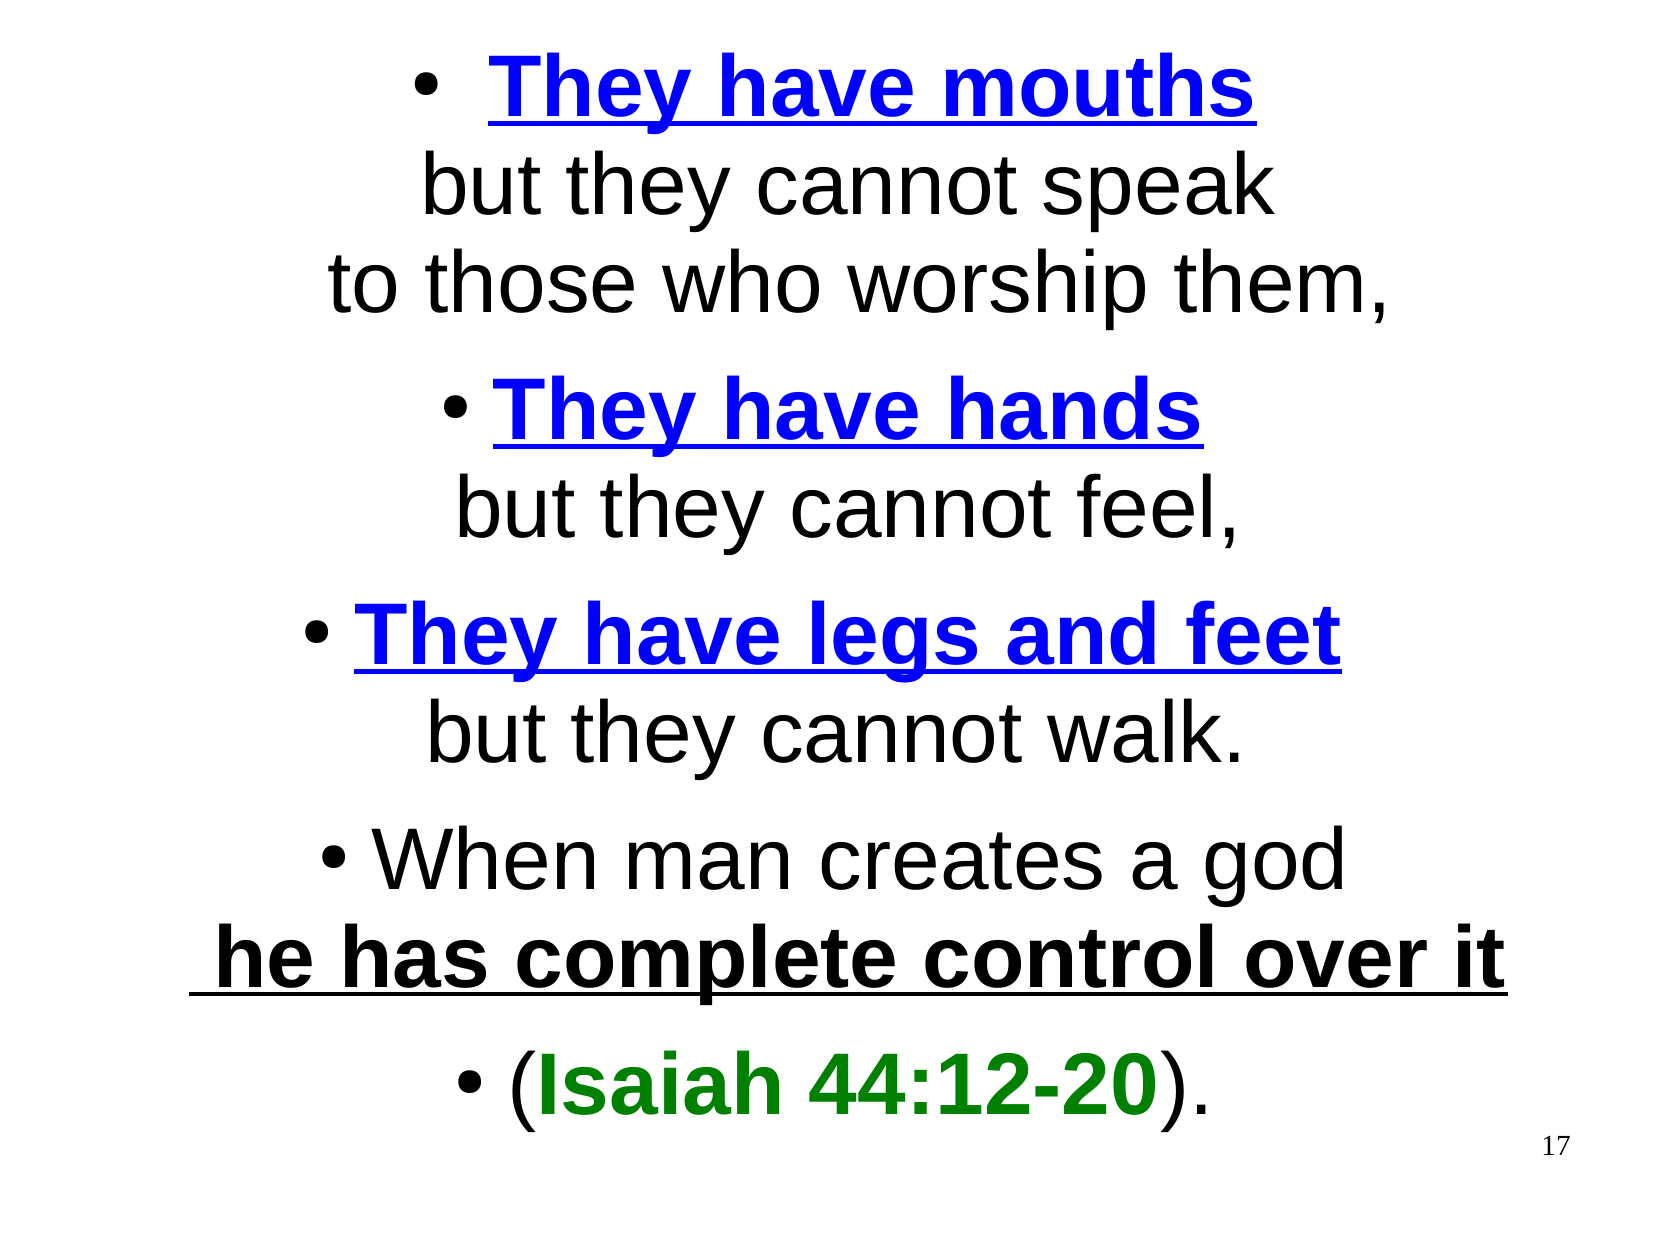

# They have mouths but they cannot speak to those who worship them,
They have hands
but they cannot feel,
They have legs and feet
but they cannot walk.
When man creates a god
 he has complete control over it
(Isaiah 44:12-20).
17